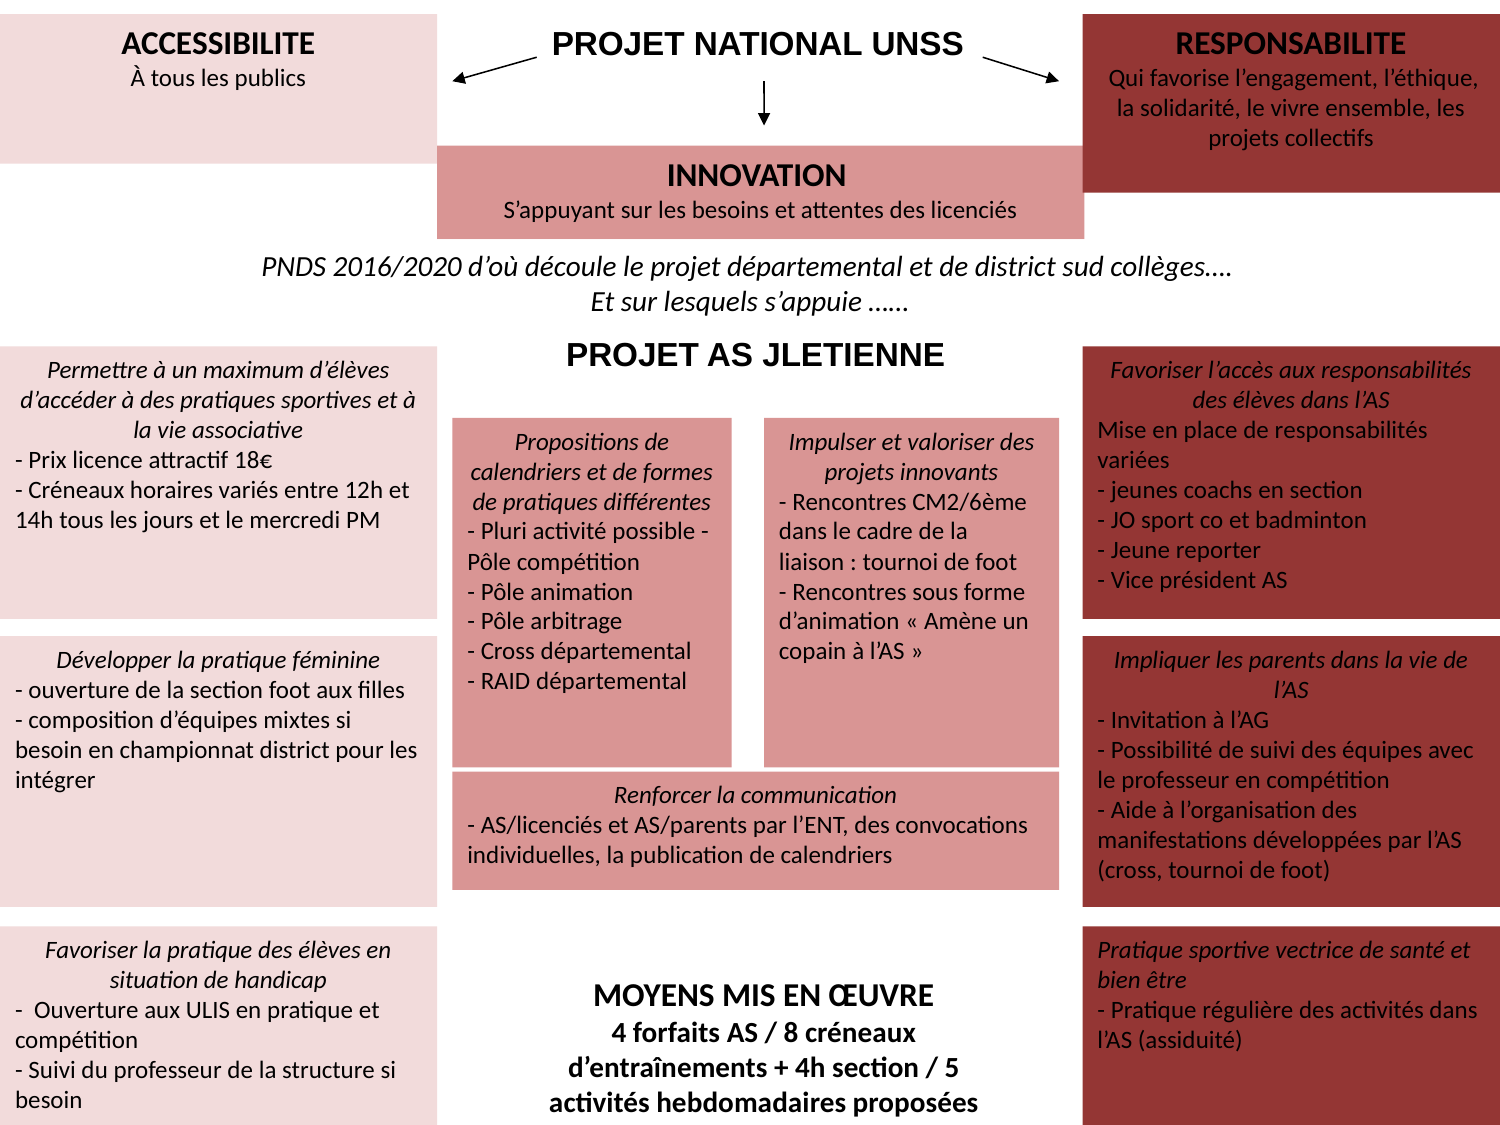

ACCESSIBILITE
À tous les publics
RESPONSABILITE
 Qui favorise l’engagement, l’éthique, la solidarité, le vivre ensemble, les projets collectifs
PROJET NATIONAL UNSS
INNOVATION
S’appuyant sur les besoins et attentes des licenciés
PNDS 2016/2020 d’où découle le projet départemental et de district sud collèges….
Et sur lesquels s’appuie ……
PROJET AS JLETIENNE
Permettre à un maximum d’élèves d’accéder à des pratiques sportives et à la vie associative
- Prix licence attractif 18€
- Créneaux horaires variés entre 12h et 14h tous les jours et le mercredi PM
Favoriser l’accès aux responsabilités des élèves dans l’AS
Mise en place de responsabilités variées
- jeunes coachs en section
- JO sport co et badminton
- Jeune reporter
- Vice président AS
Propositions de calendriers et de formes de pratiques différentes
- Pluri activité possible - Pôle compétition
- Pôle animation
- Pôle arbitrage
- Cross départemental
- RAID départemental
Impulser et valoriser des projets innovants
- Rencontres CM2/6ème dans le cadre de la liaison : tournoi de foot
- Rencontres sous forme d’animation « Amène un copain à l’AS »
Développer la pratique féminine
- ouverture de la section foot aux filles
- composition d’équipes mixtes si besoin en championnat district pour les intégrer
Impliquer les parents dans la vie de l’AS
- Invitation à l’AG
- Possibilité de suivi des équipes avec le professeur en compétition
- Aide à l’organisation des manifestations développées par l’AS (cross, tournoi de foot)
Renforcer la communication
- AS/licenciés et AS/parents par l’ENT, des convocations individuelles, la publication de calendriers
Favoriser la pratique des élèves en situation de handicap
- Ouverture aux ULIS en pratique et compétition
- Suivi du professeur de la structure si besoin
MOYENS MIS EN ŒUVRE
4 forfaits AS / 8 créneaux d’entraînements + 4h section / 5 activités hebdomadaires proposées
Pratique sportive vectrice de santé et bien être
- Pratique régulière des activités dans l’AS (assiduité)